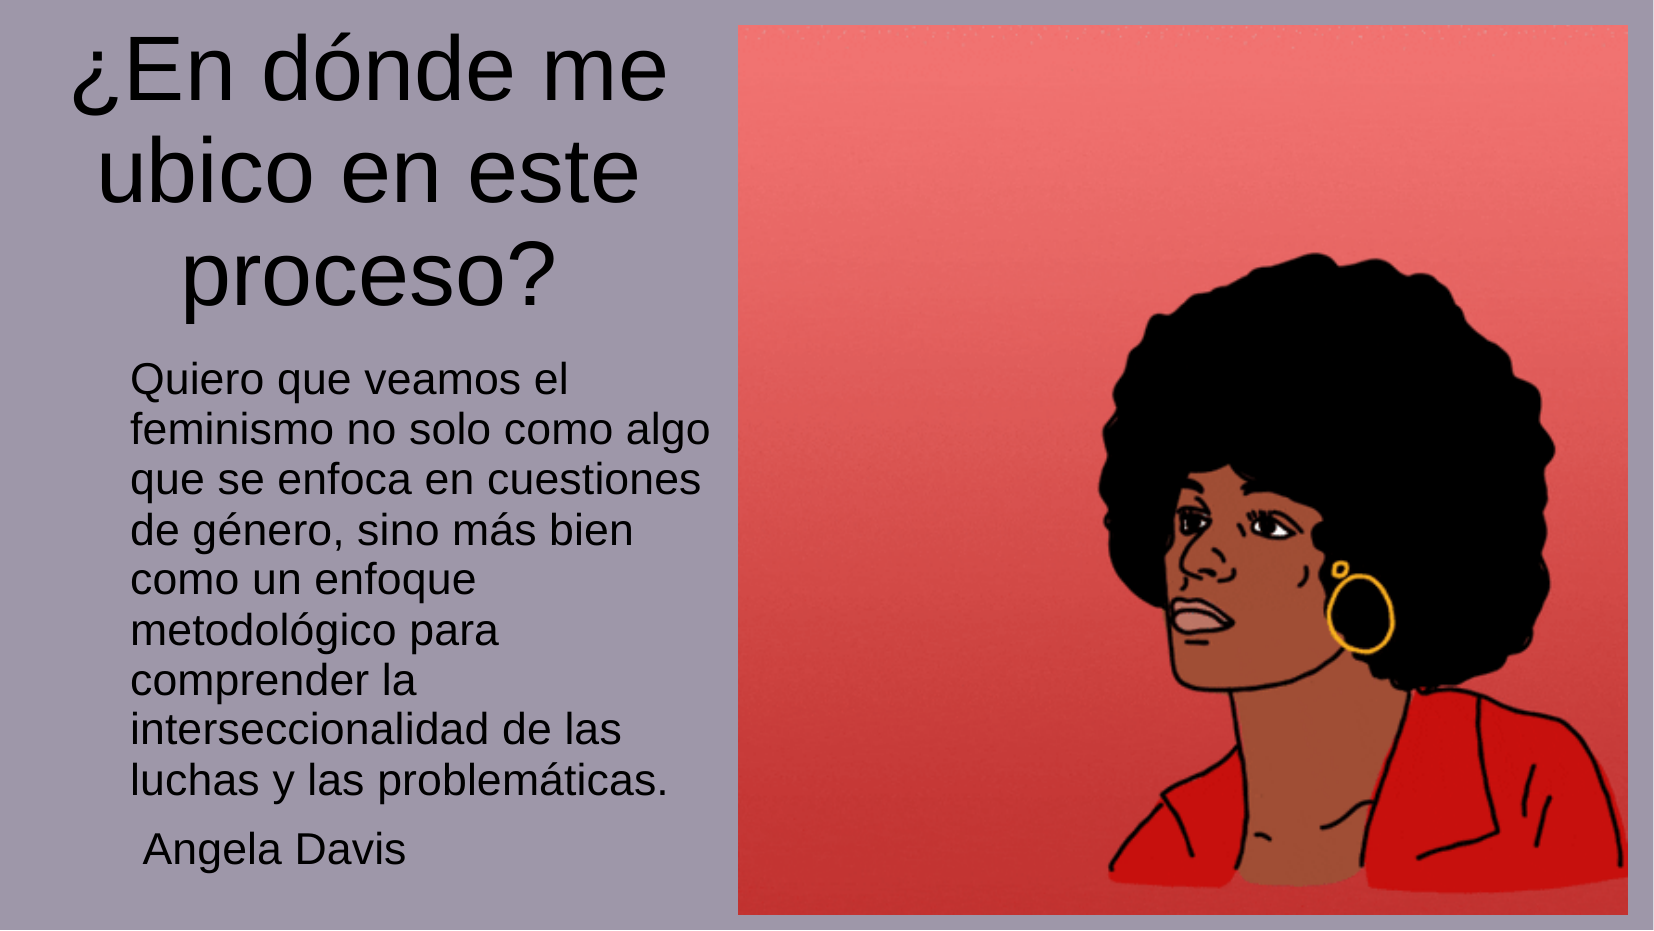

# ¿En dónde me ubico en este proceso?
Quiero que veamos el feminismo no solo como algo que se enfoca en cuestiones de género, sino más bien como un enfoque metodológico para comprender la interseccionalidad de las luchas y las problemáticas.
 Angela Davis